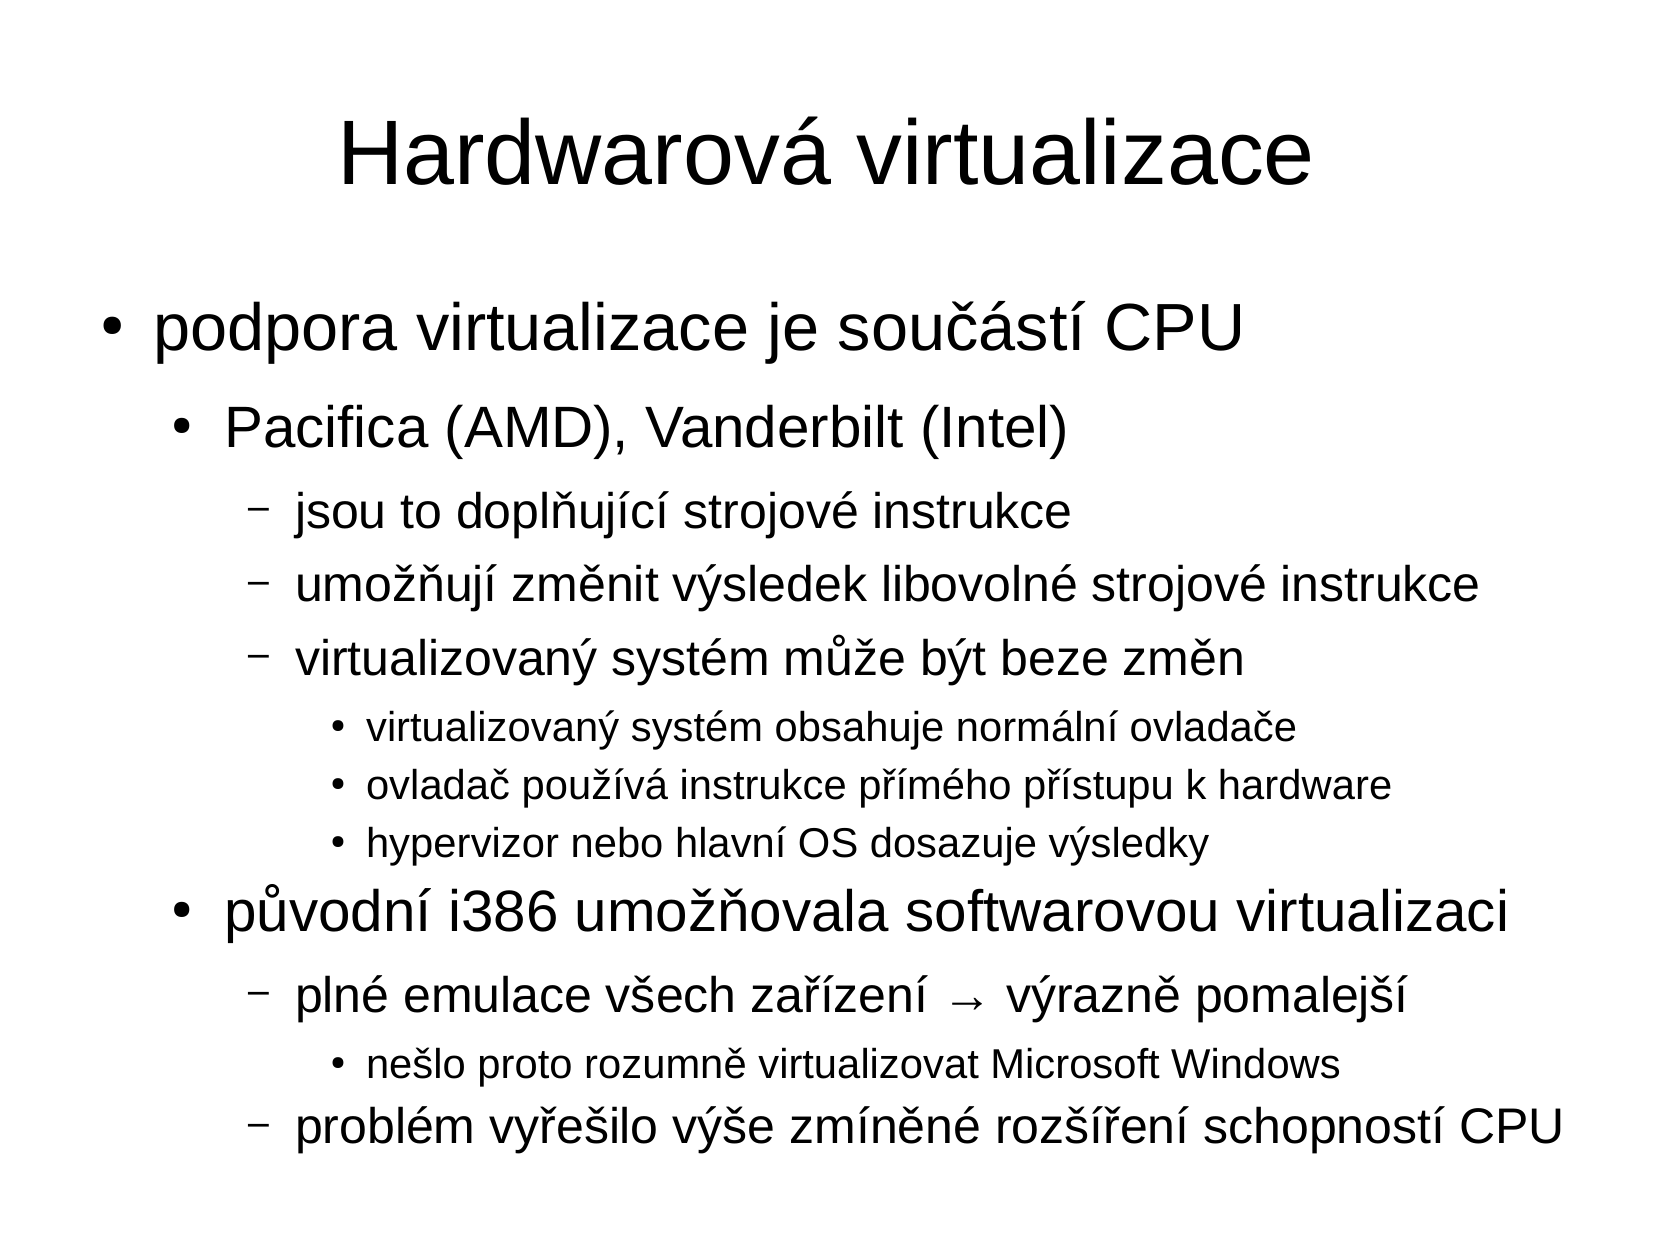

# Hardwarová virtualizace
podpora virtualizace je součástí CPU
Pacifica (AMD), Vanderbilt (Intel)
jsou to doplňující strojové instrukce
umožňují změnit výsledek libovolné strojové instrukce
virtualizovaný systém může být beze změn
virtualizovaný systém obsahuje normální ovladače
ovladač používá instrukce přímého přístupu k hardware
hypervizor nebo hlavní OS dosazuje výsledky
původní i386 umožňovala softwarovou virtualizaci
plné emulace všech zařízení → výrazně pomalejší
nešlo proto rozumně virtualizovat Microsoft Windows
problém vyřešilo výše zmíněné rozšíření schopností CPU